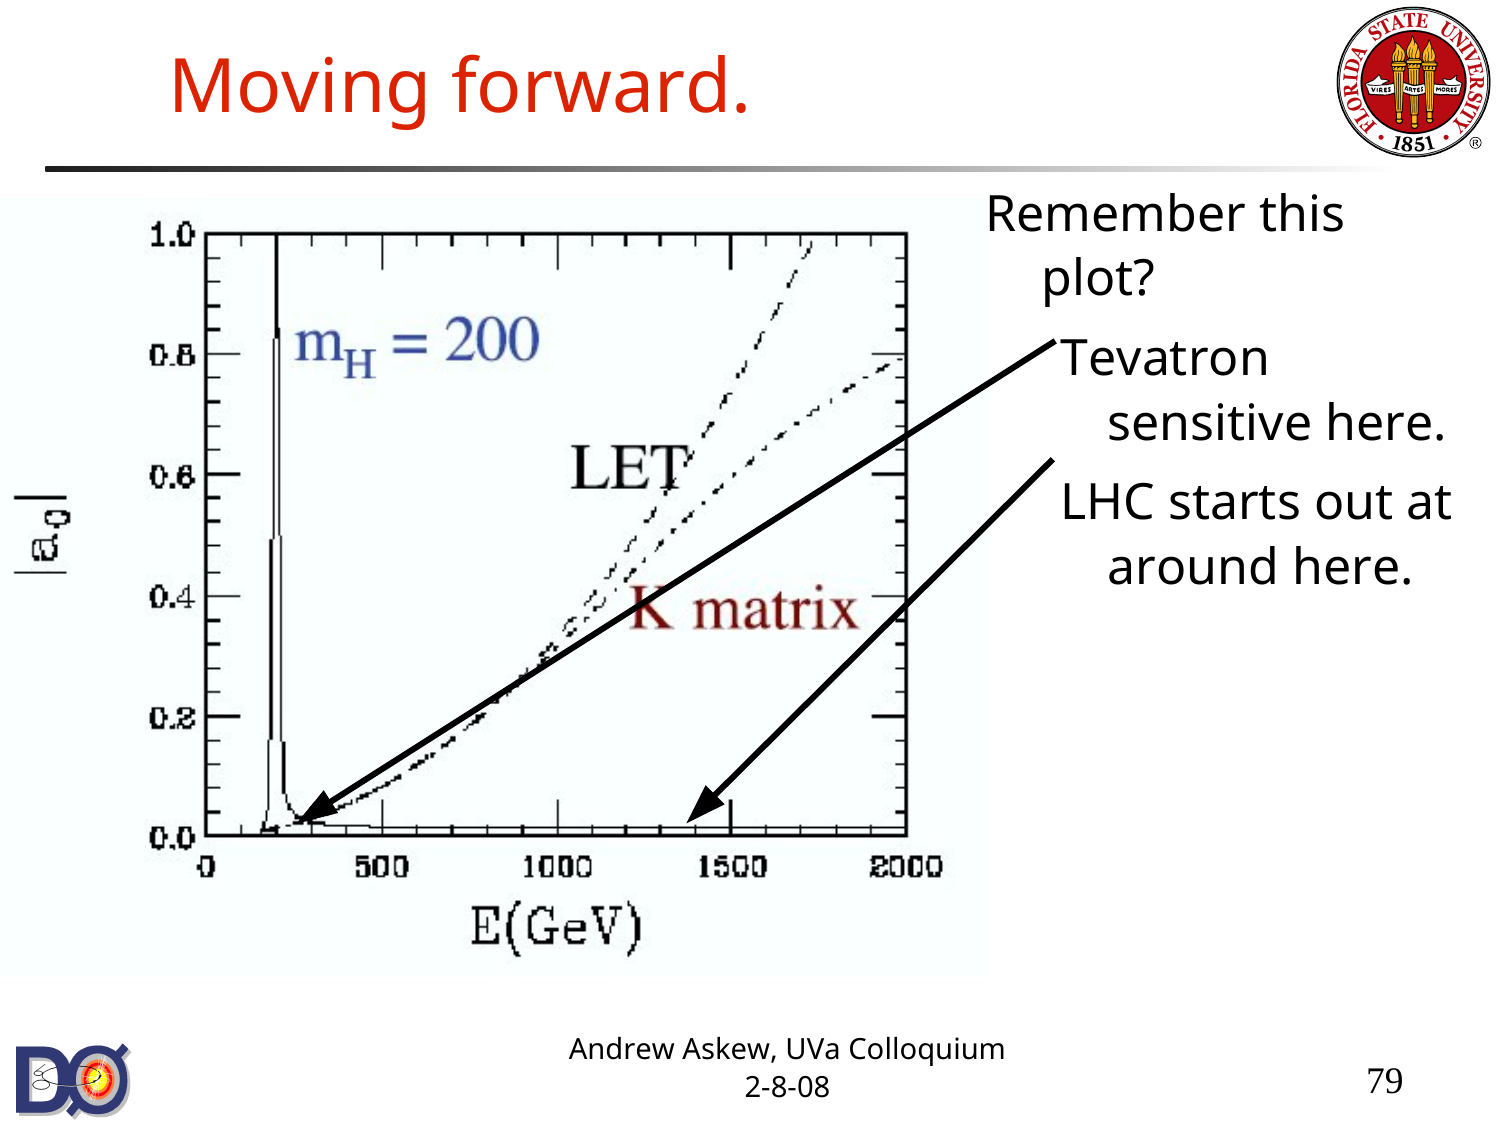

# Moving forward.
Remember this plot?
Tevatron sensitive here.
LHC starts out at around here.